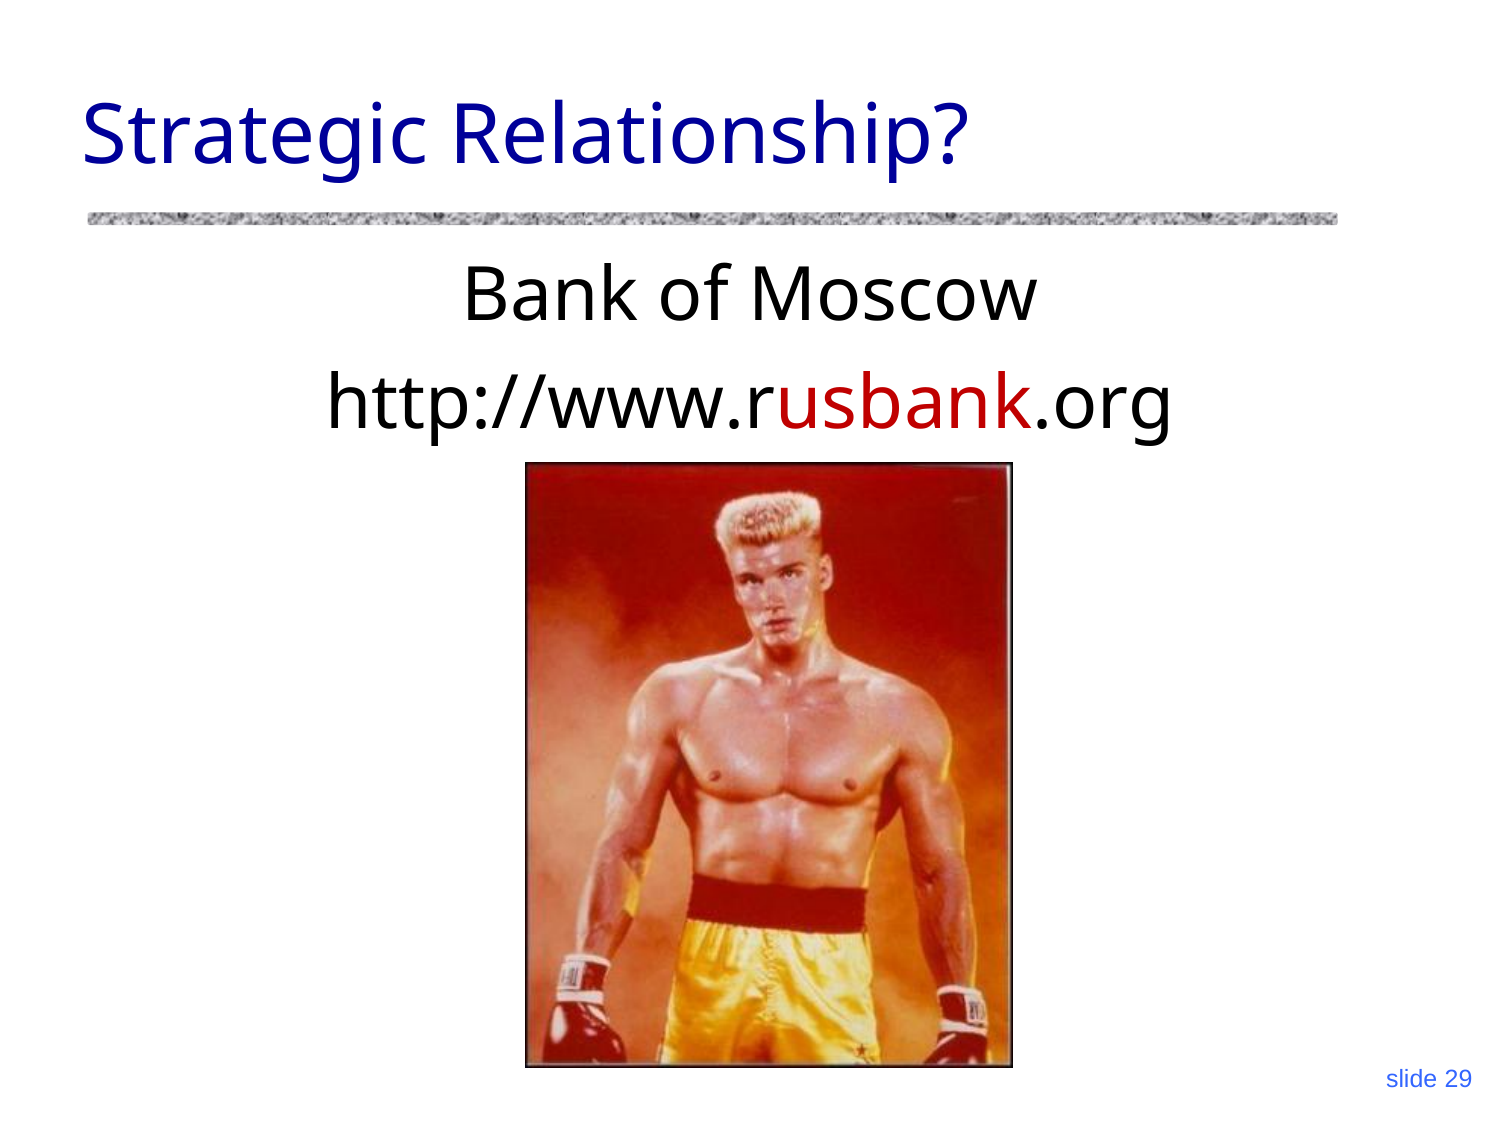

Strategic Relationship?
Bank of Moscow
http://www.rusbank.org
slide